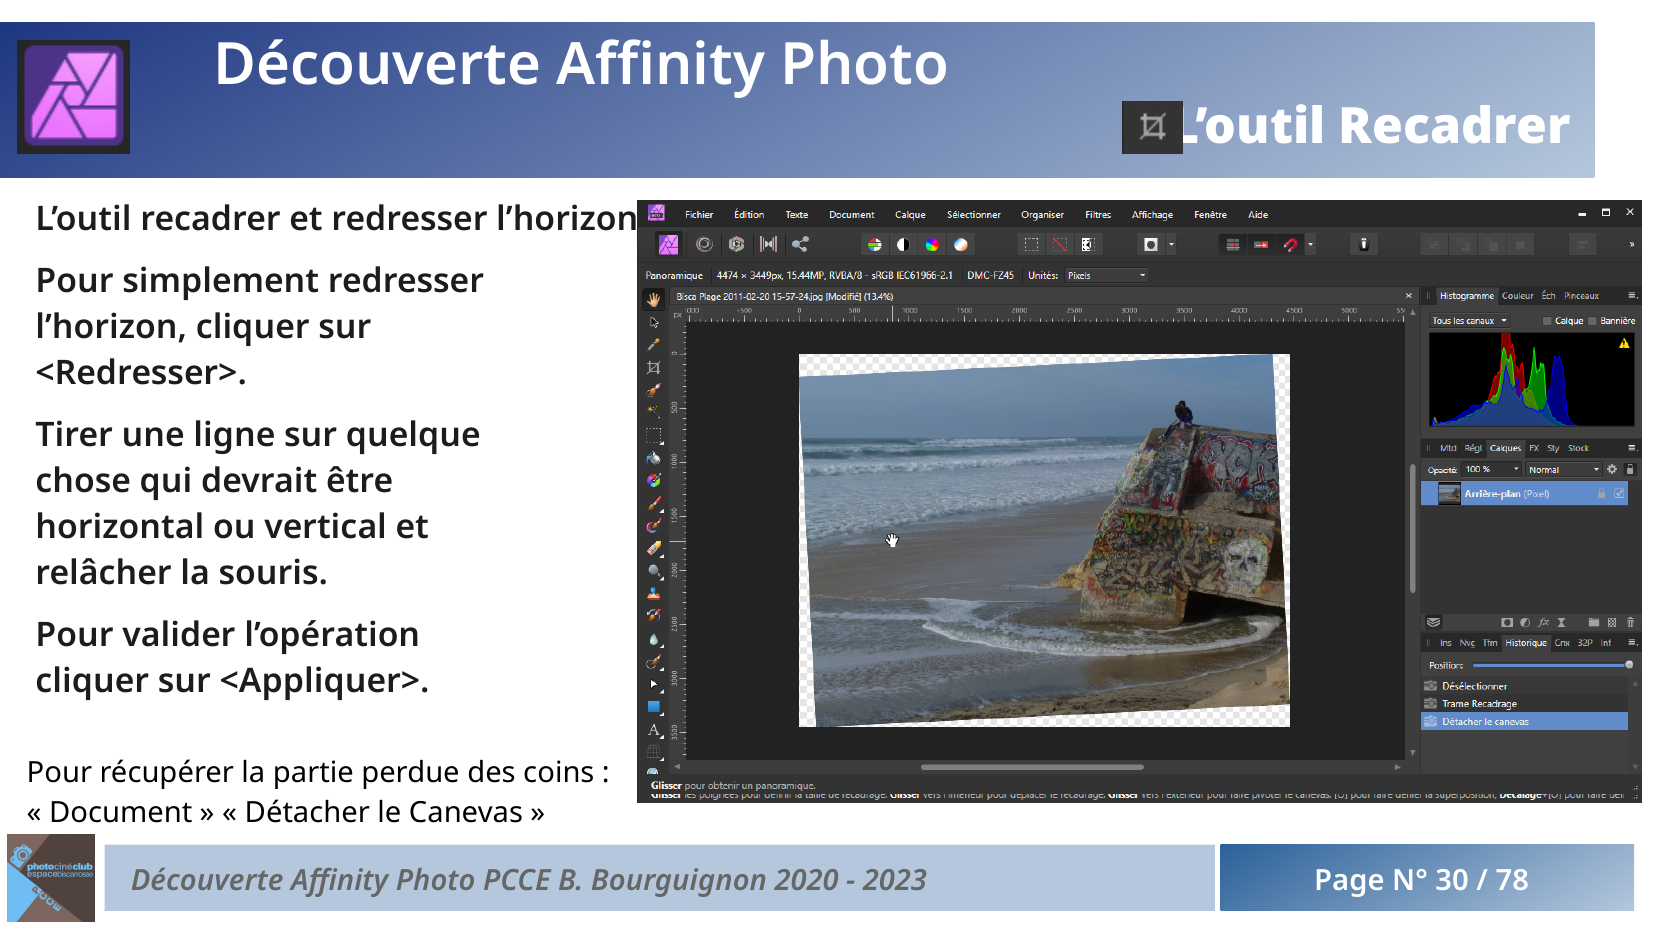

# L’outil Recadrer
L’outil recadrer et redresser l’horizon.
Pour simplement redresser
l’horizon, cliquer sur
<Redresser>.
Tirer une ligne sur quelque
chose qui devrait être
horizontal ou vertical et
relâcher la souris.
Pour valider l’opération
cliquer sur <Appliquer>.
Pour récupérer la partie perdue des coins :
« Document » « Détacher le Canevas »